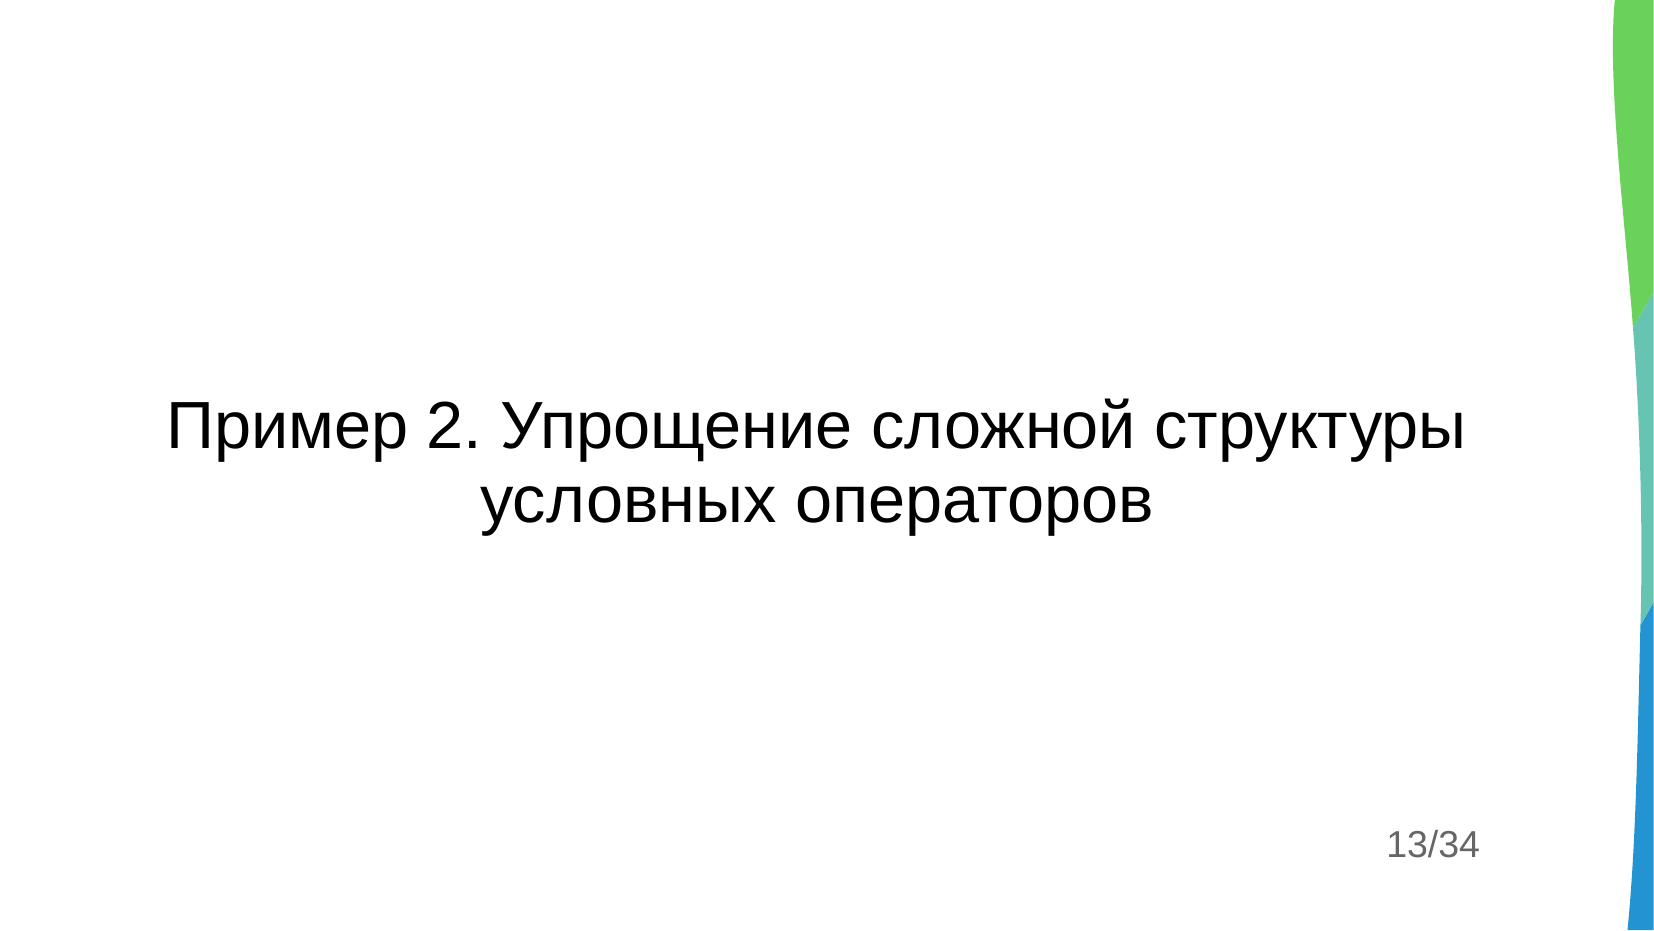

# Пример 2. Упрощение сложной структуры условных операторов